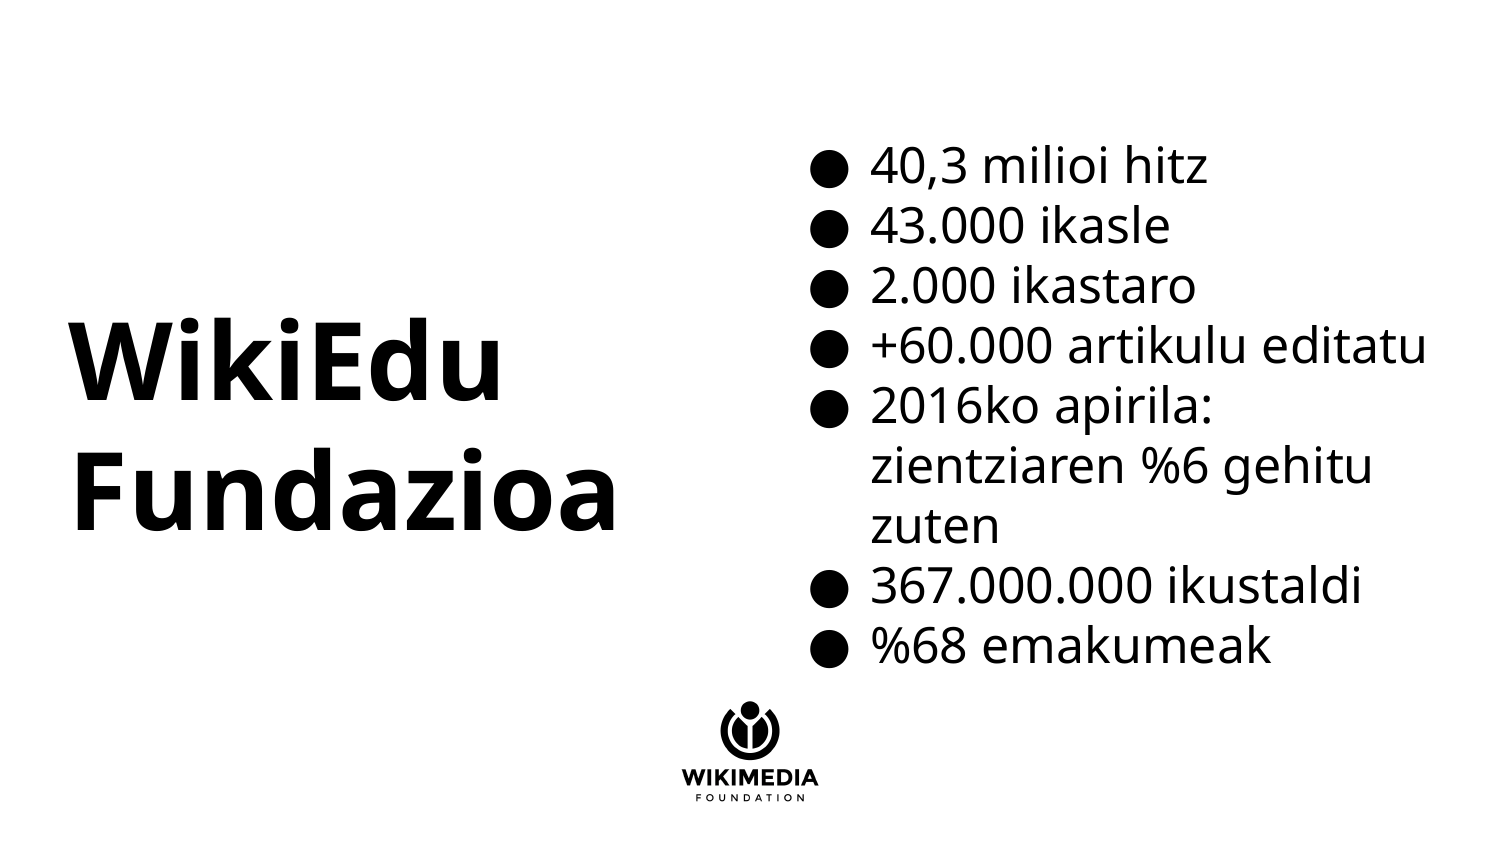

40,3 milioi hitz
43.000 ikasle
2.000 ikastaro
+60.000 artikulu editatu
2016ko apirila: zientziaren %6 gehitu zuten
367.000.000 ikustaldi
%68 emakumeak
# WikiEdu Fundazioa